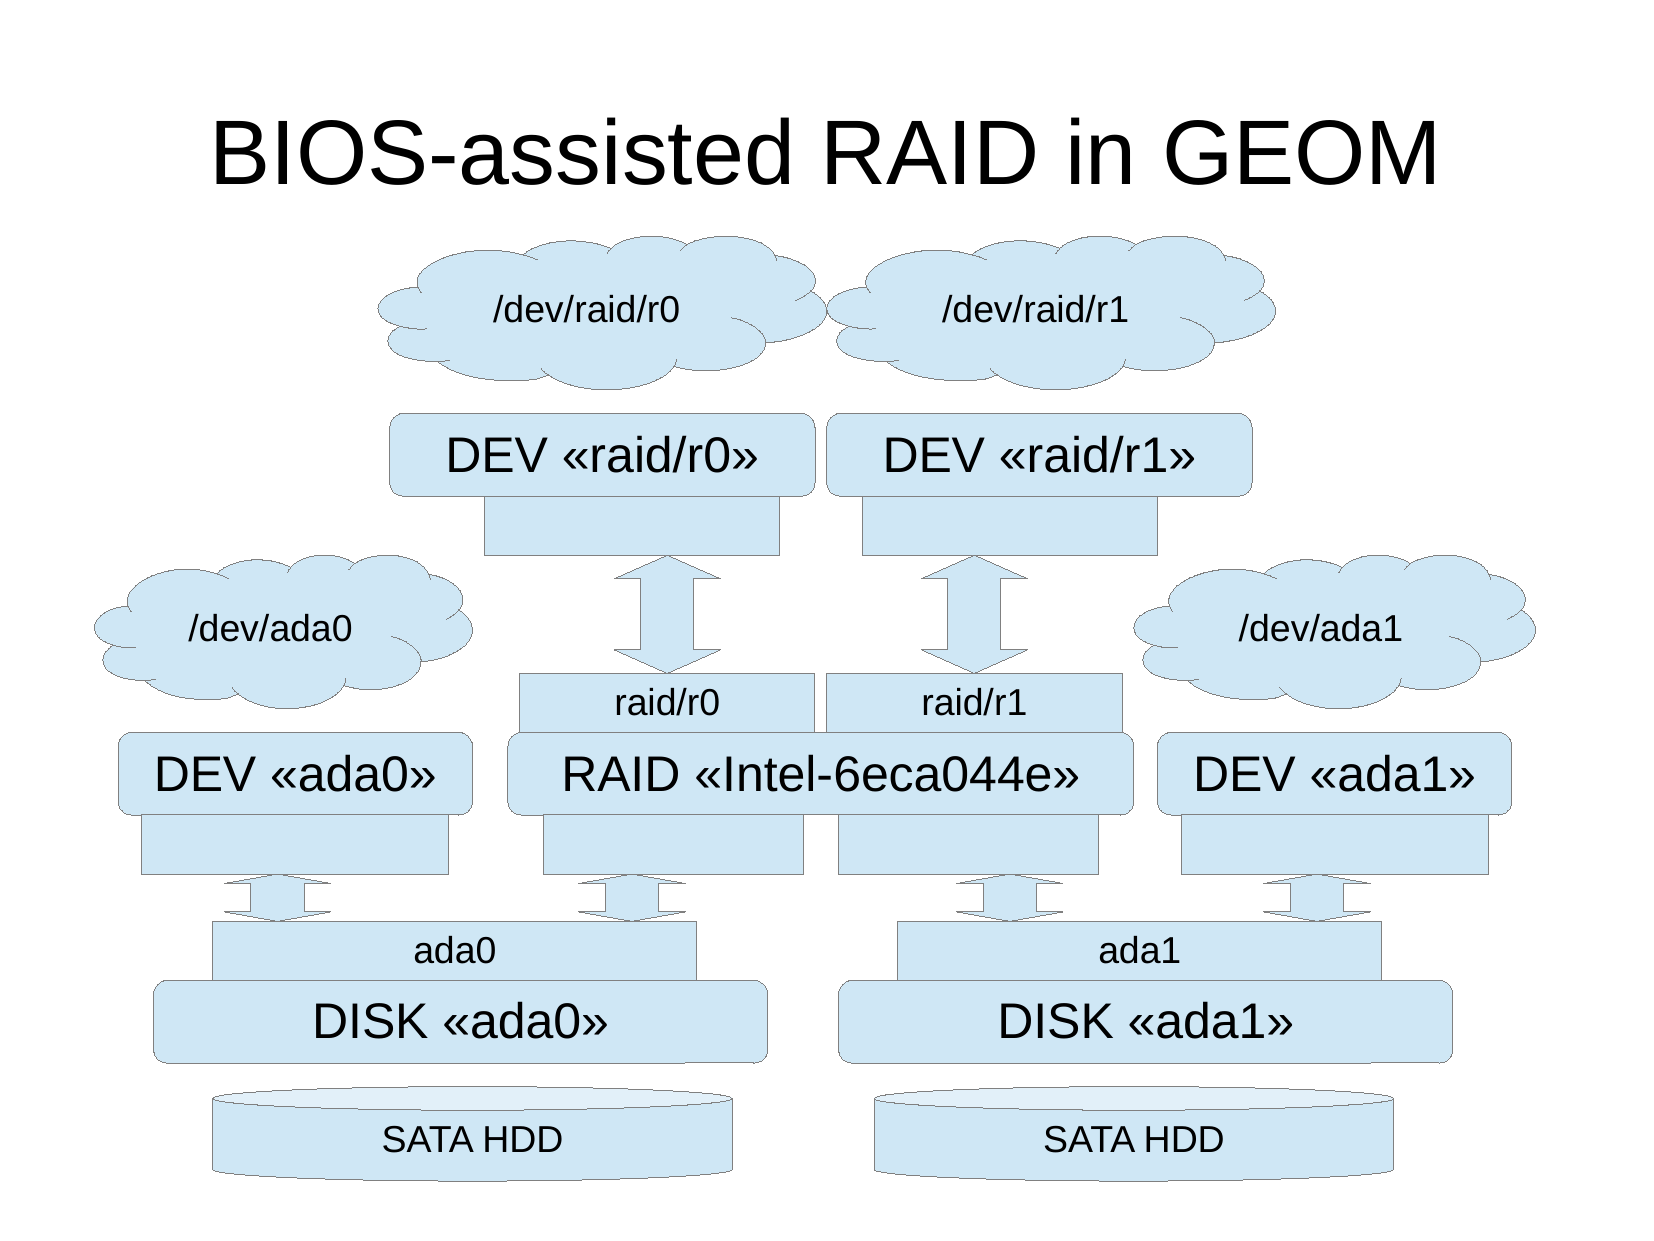

# BIOS-assisted RAID in GEOM
/dev/raid/r1
/dev/raid/r0
DEV «raid/r0»
DEV «raid/r1»
/dev/ada0
/dev/ada1
raid/r1
raid/r0
DEV «ada0»
RAID «Intel-6eca044e»
DEV «ada1»
ada0
ada1
DISK «ada0»
DISK «ada1»
SATA HDD
SATA HDD